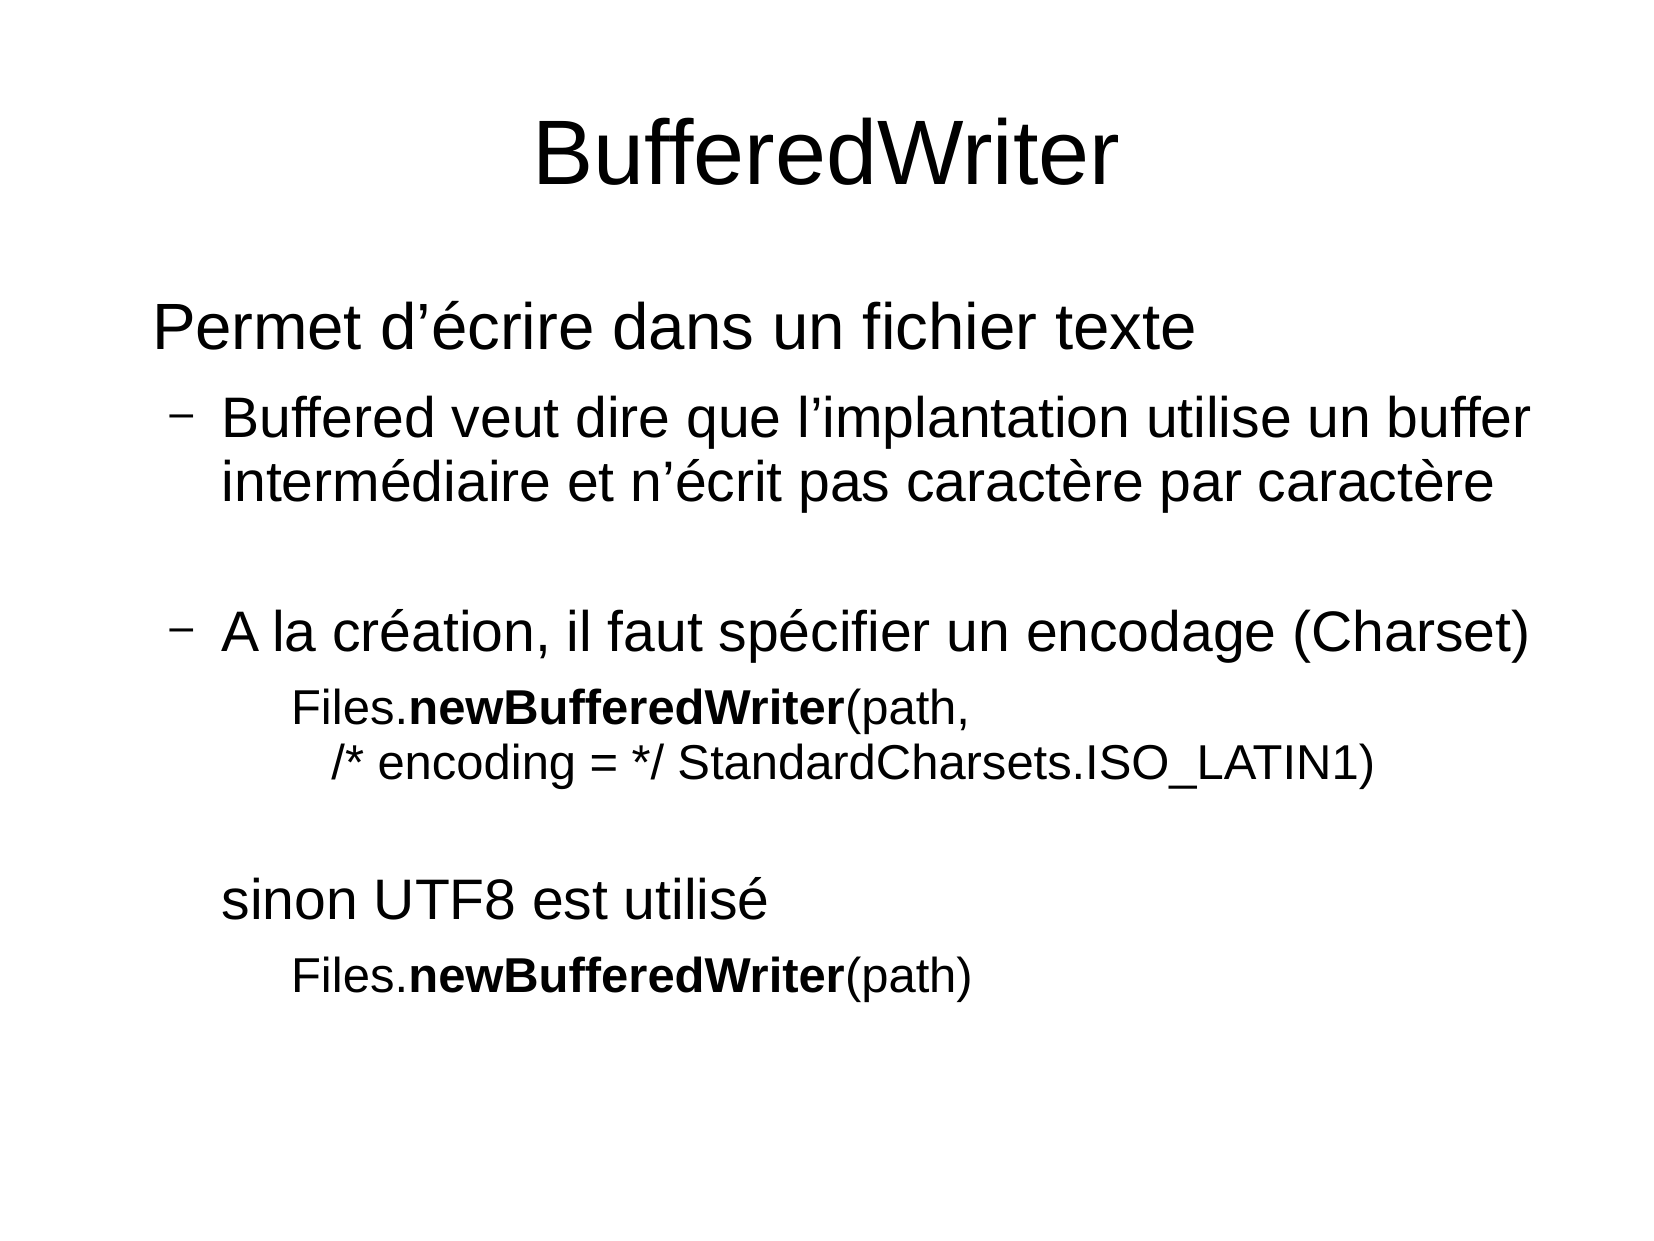

# BufferedWriter
Permet d’écrire dans un fichier texte
Buffered veut dire que l’implantation utilise un buffer intermédiaire et n’écrit pas caractère par caractère
A la création, il faut spécifier un encodage (Charset)
Files.newBufferedWriter(path,
 /* encoding = */ StandardCharsets.ISO_LATIN1)
sinon UTF8 est utilisé
Files.newBufferedWriter(path)